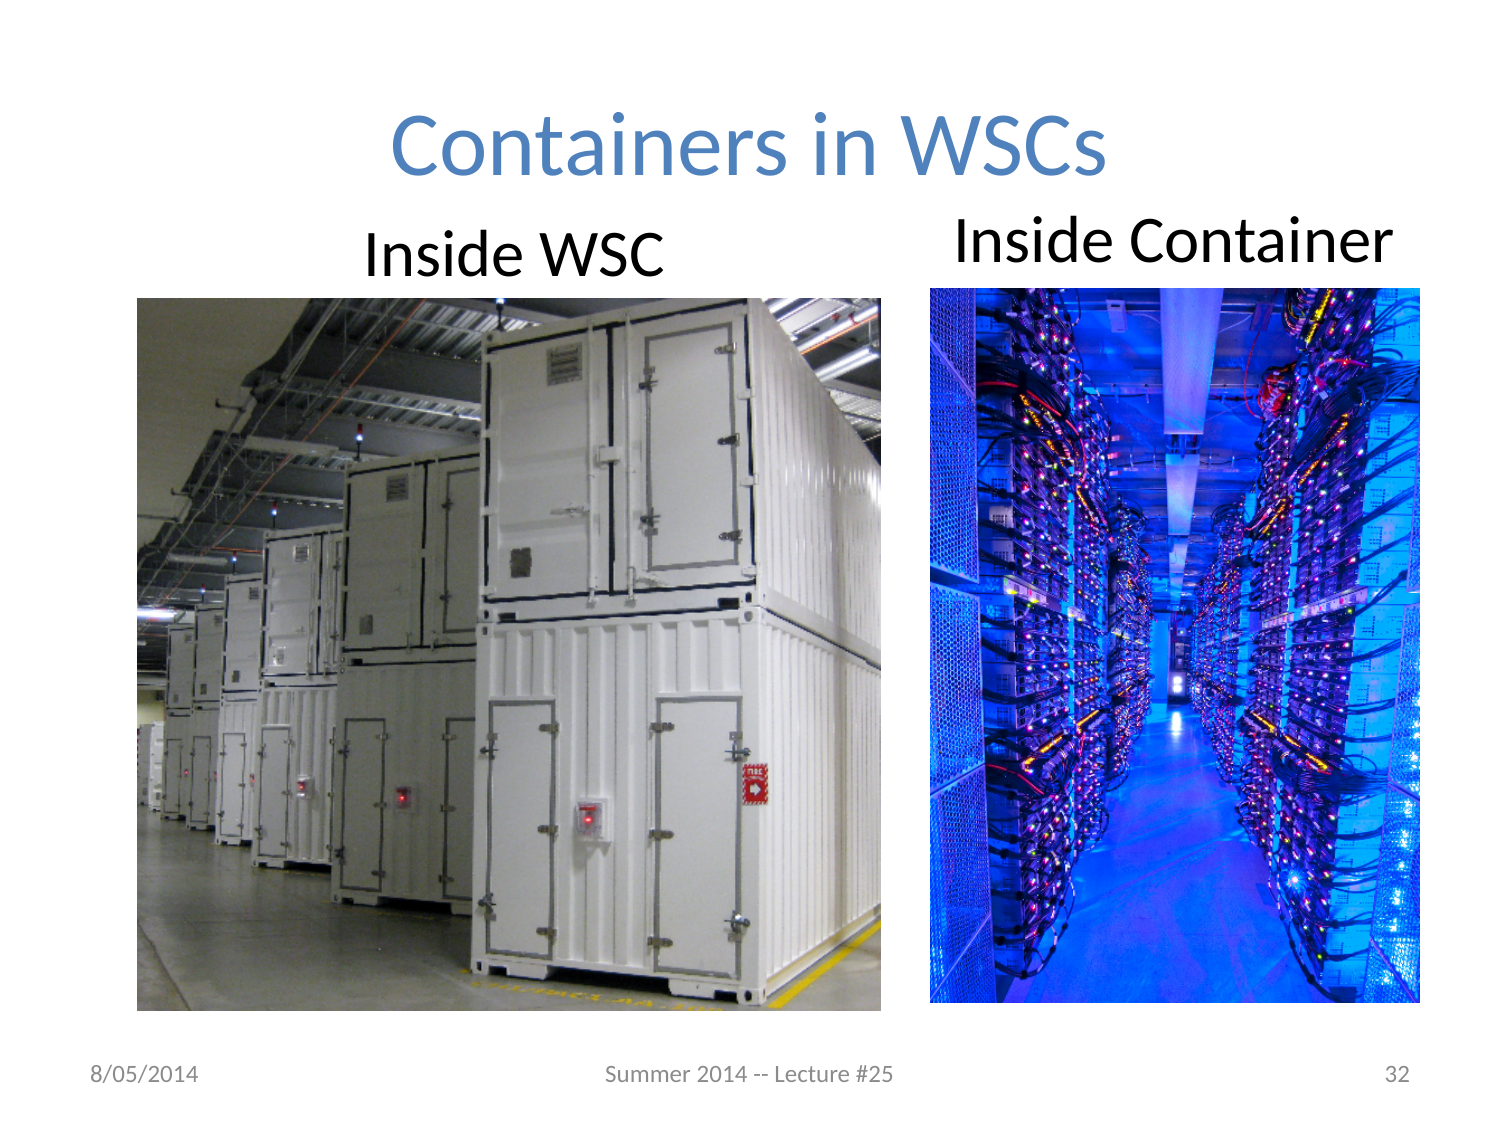

# Containers in WSCs
Inside Container
Inside WSC
8/05/2014
Summer 2014 -- Lecture #25